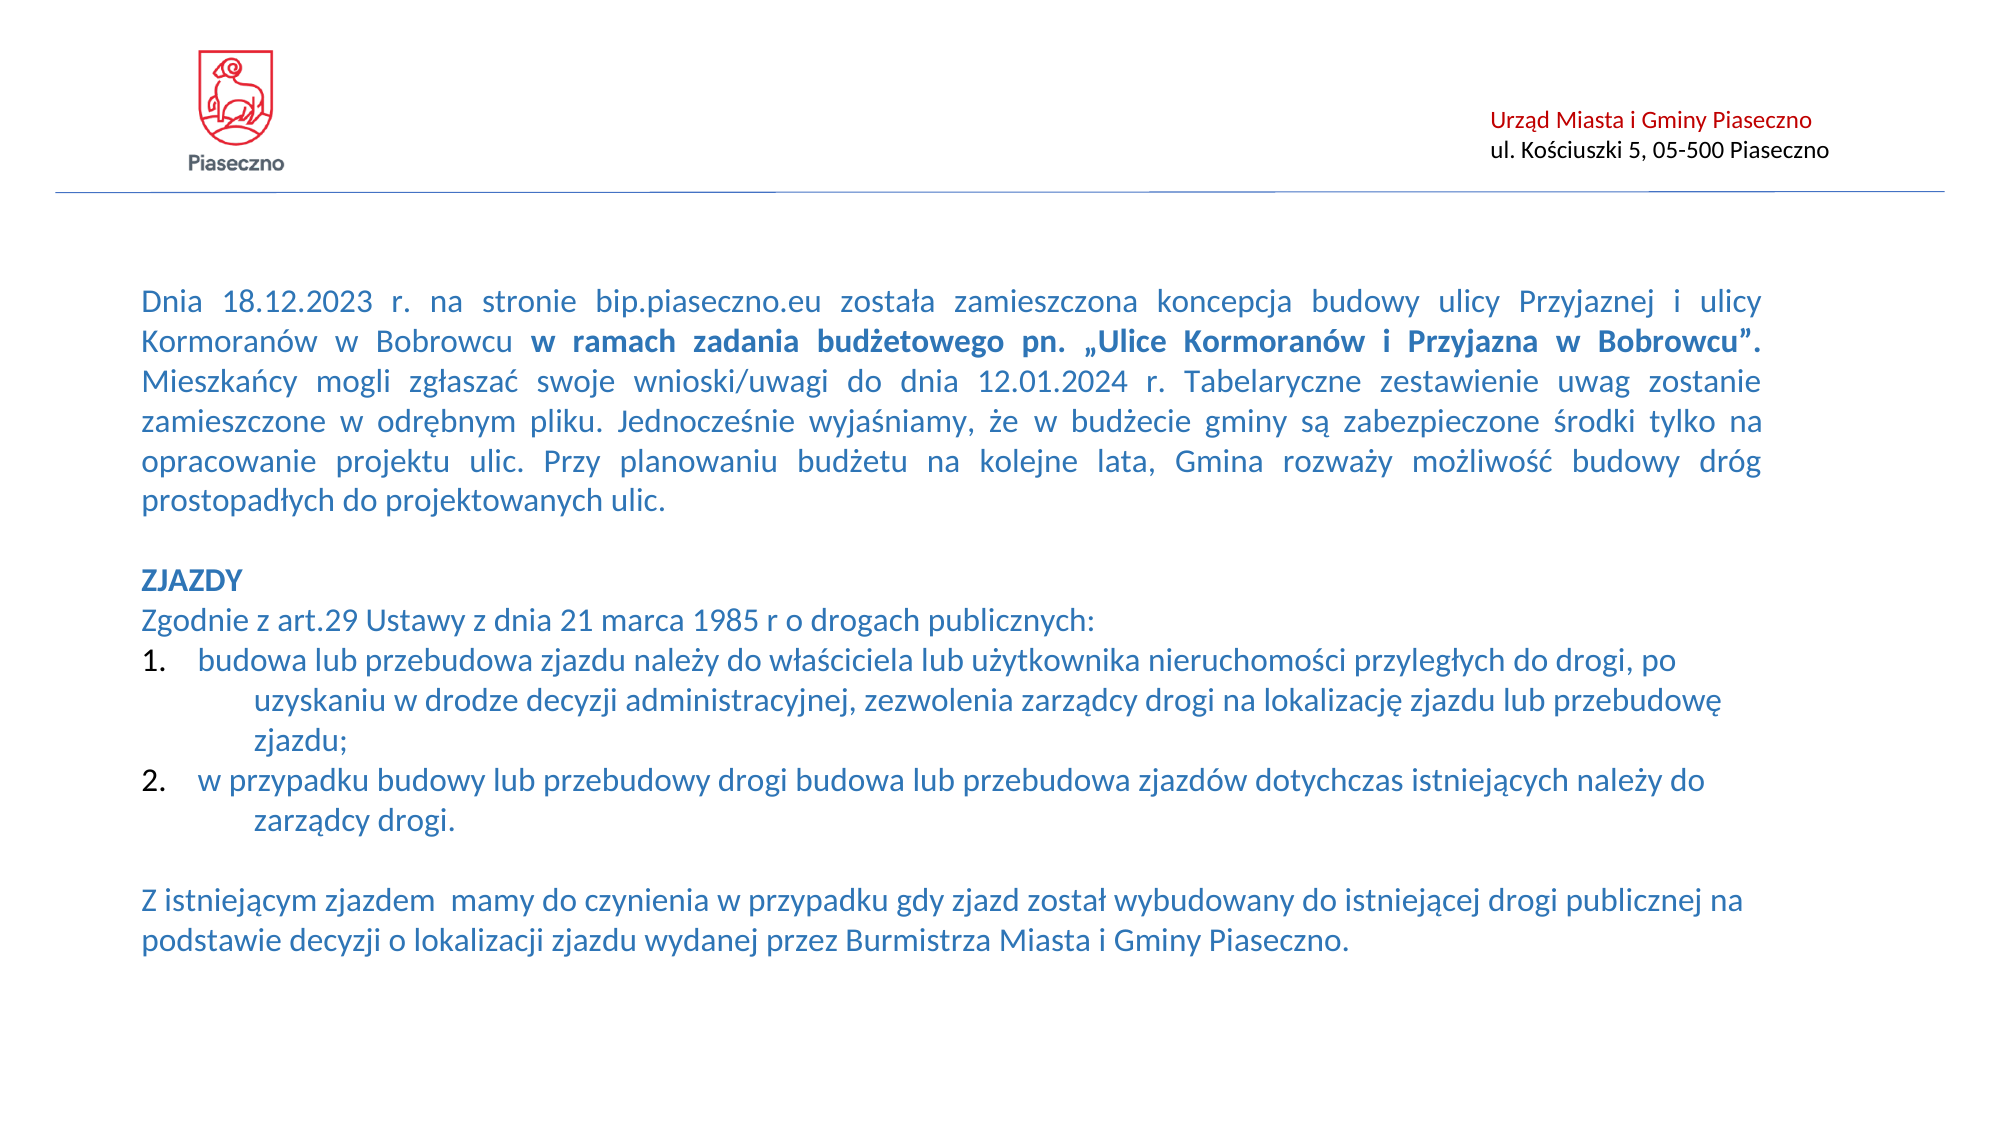

Urząd Miasta i Gminy Piaseczno
ul. Kościuszki 5, 05-500 Piaseczno
Dnia 18.12.2023 r. na stronie bip.piaseczno.eu została zamieszczona koncepcja budowy ulicy Przyjaznej i ulicy Kormoranów w Bobrowcu w ramach zadania budżetowego pn. „Ulice Kormoranów i Przyjazna w Bobrowcu”. Mieszkańcy mogli zgłaszać swoje wnioski/uwagi do dnia 12.01.2024 r. Tabelaryczne zestawienie uwag zostanie zamieszczone w odrębnym pliku. Jednocześnie wyjaśniamy, że w budżecie gminy są zabezpieczone środki tylko na opracowanie projektu ulic. Przy planowaniu budżetu na kolejne lata, Gmina rozważy możliwość budowy dróg prostopadłych do projektowanych ulic.
ZJAZDY
Zgodnie z art.29 Ustawy z dnia 21 marca 1985 r o drogach publicznych:
budowa lub przebudowa zjazdu należy do właściciela lub użytkownika nieruchomości przyległych do drogi, po uzyskaniu w drodze decyzji administracyjnej, zezwolenia zarządcy drogi na lokalizację zjazdu lub przebudowę zjazdu;
w przypadku budowy lub przebudowy drogi budowa lub przebudowa zjazdów dotychczas istniejących należy do zarządcy drogi.
Z istniejącym zjazdem mamy do czynienia w przypadku gdy zjazd został wybudowany do istniejącej drogi publicznej na podstawie decyzji o lokalizacji zjazdu wydanej przez Burmistrza Miasta i Gminy Piaseczno.